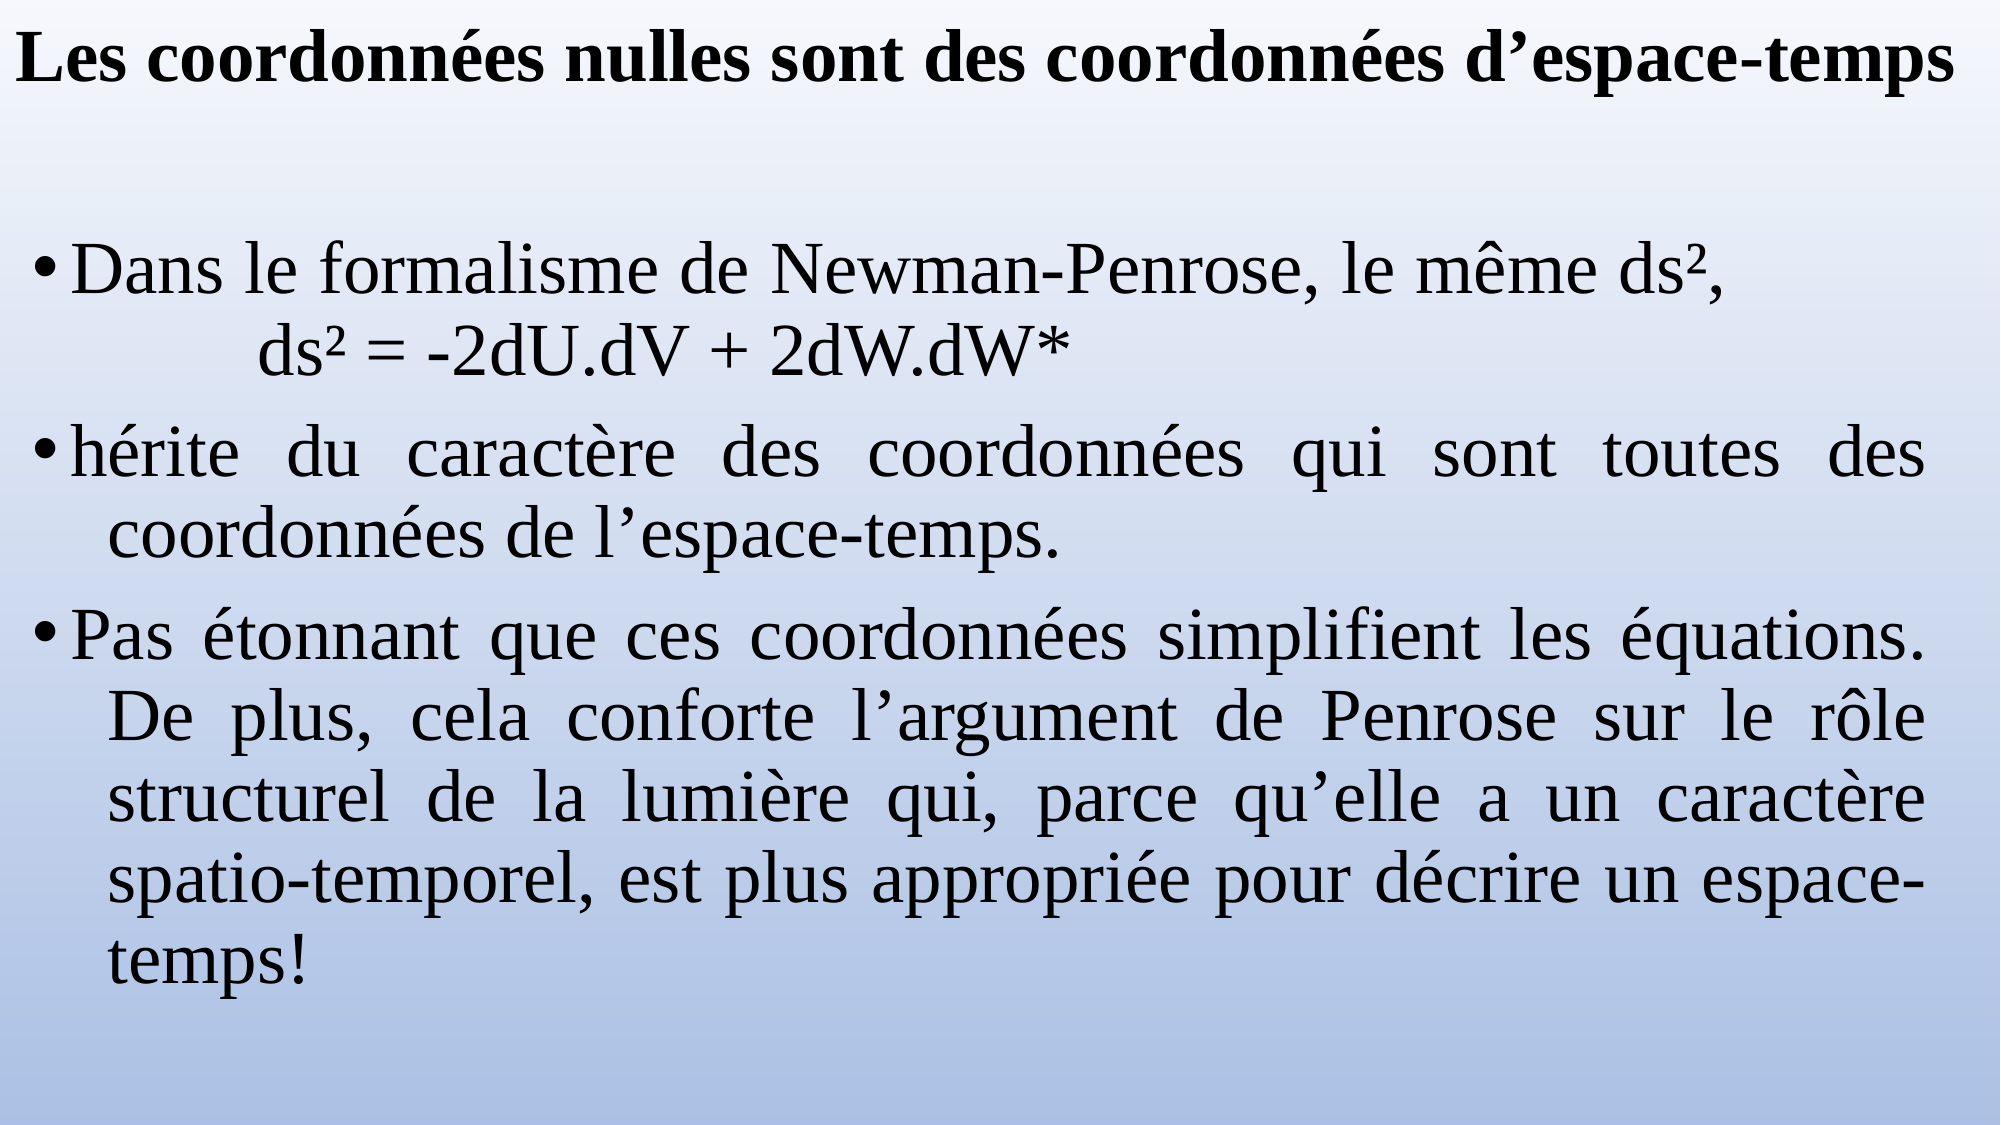

# Les coordonnées nulles sont des coordonnées d’espace-temps
Dans le formalisme de Newman-Penrose, le même ds², 			ds² = -2dU.dV + 2dW.dW*
hérite du caractère des coordonnées qui sont toutes des coordonnées de l’espace-temps.
Pas étonnant que ces coordonnées simplifient les équations. De plus, cela conforte l’argument de Penrose sur le rôle structurel de la lumière qui, parce qu’elle a un caractère spatio-temporel, est plus appropriée pour décrire un espace-temps!